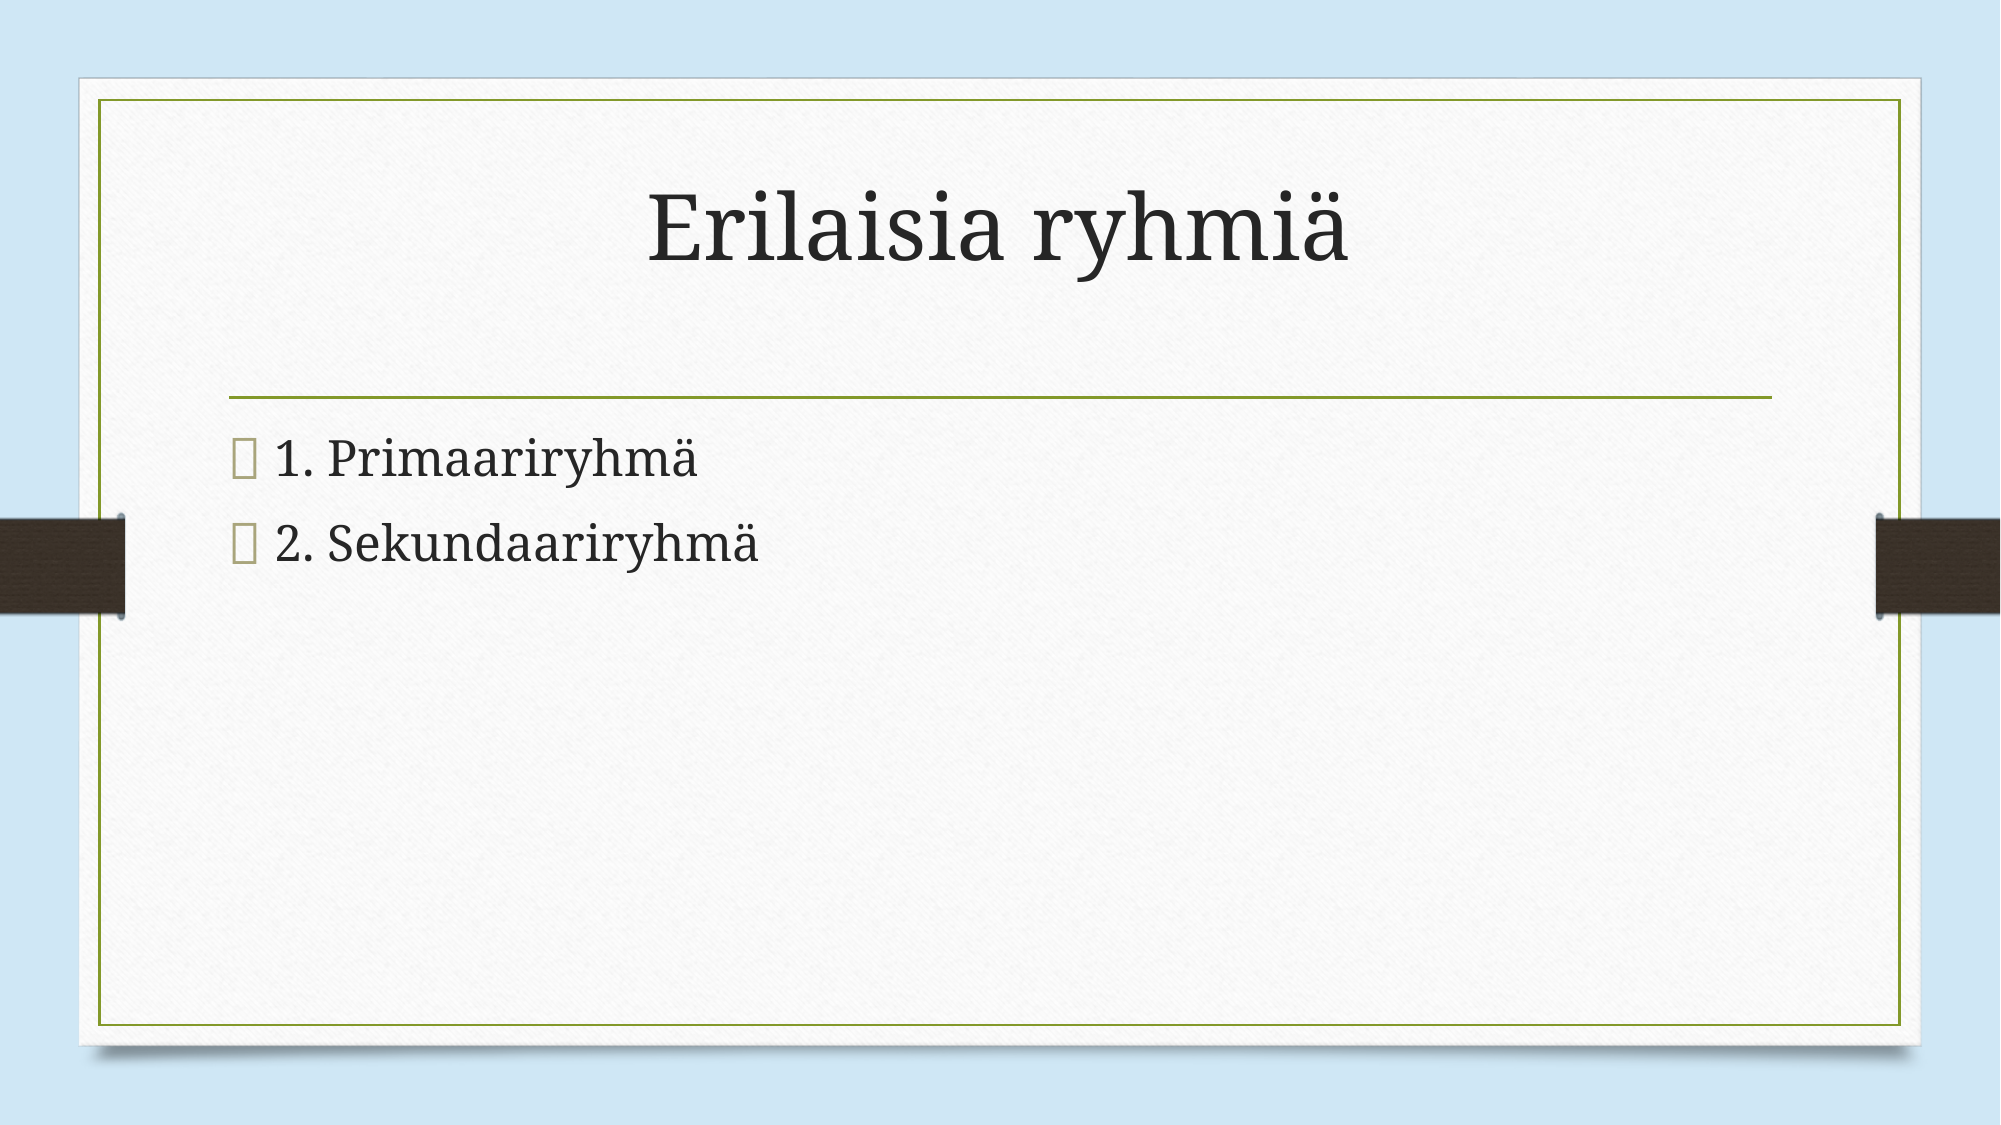

# Erilaisia ryhmiä
1. Primaariryhmä
2. Sekundaariryhmä